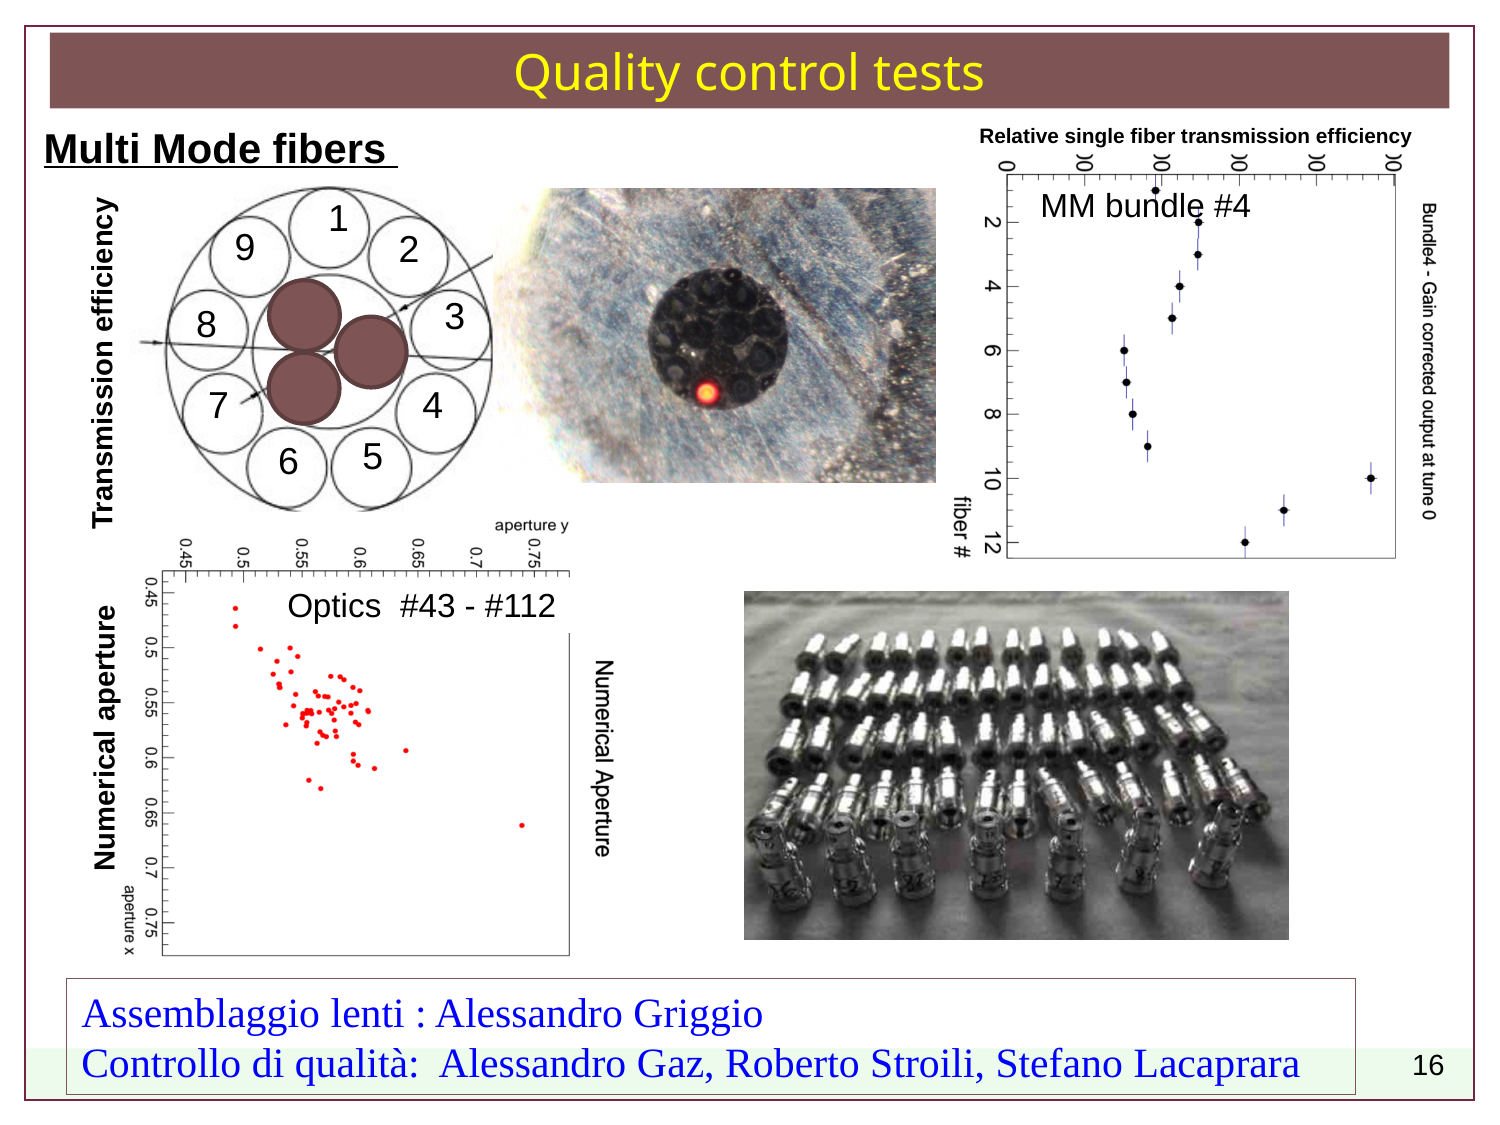

Quality control tests
Multi Mode fibers
Relative single fiber transmission efficiency
1
9
2
3
8
7
4
5
6
MM bundle #4
Transmission efficiency
Optics #43 - #112
Numerical aperture
Assemblaggio lenti : Alessandro Griggio
Controllo di qualità: Alessandro Gaz, Roberto Stroili, Stefano Lacaprara